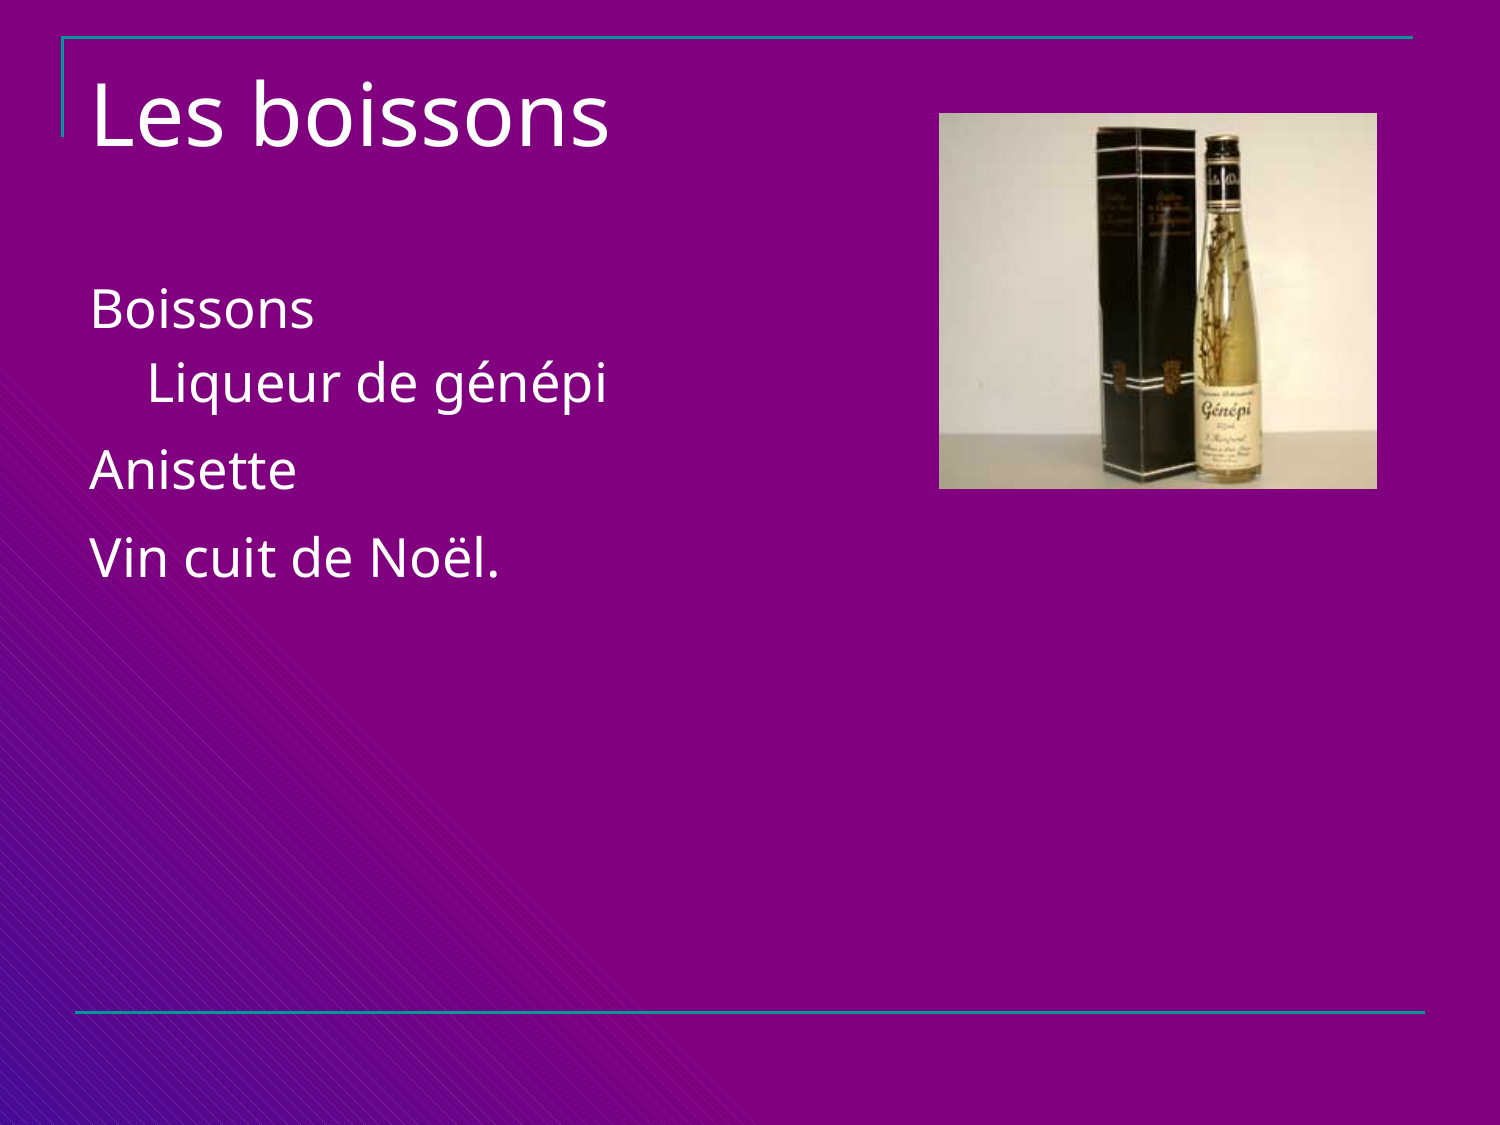

# Les boissons
Boissons
Liqueur de génépi
Anisette
Vin cuit de Noël.